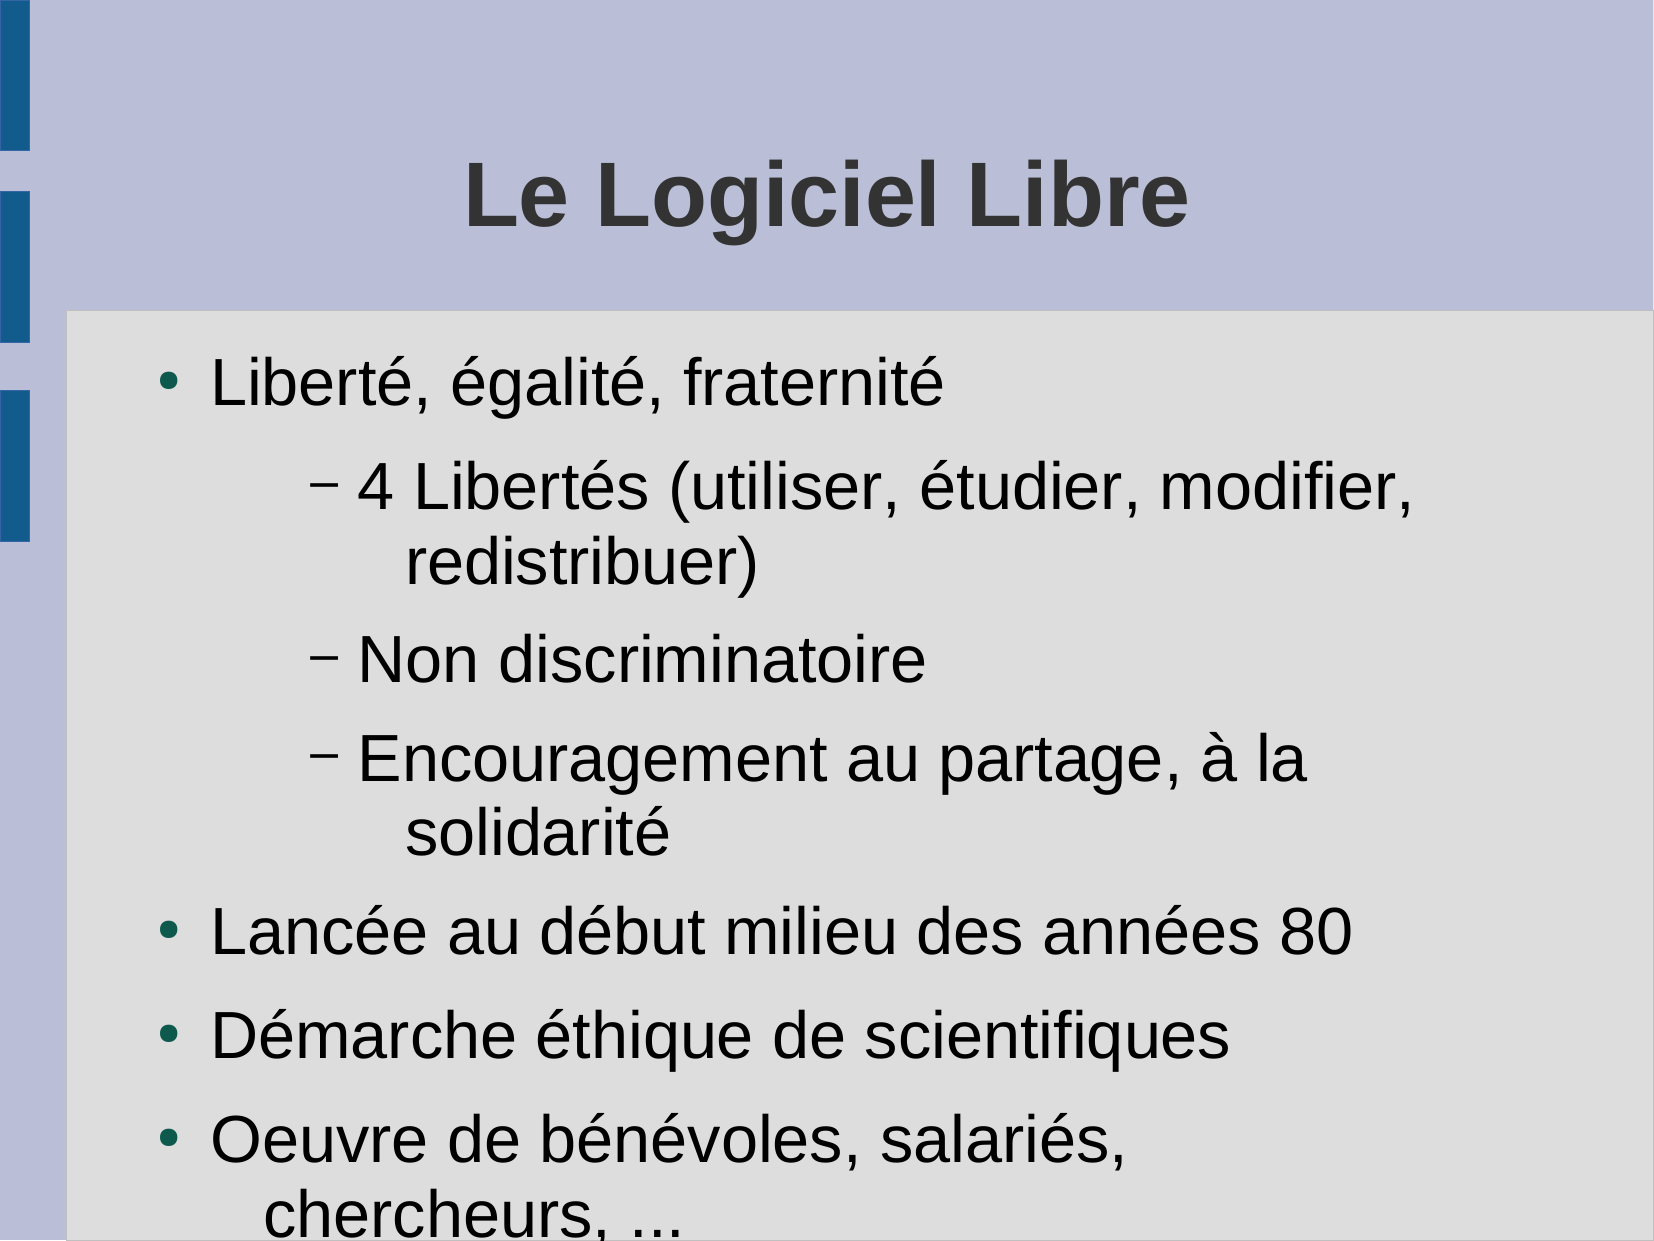

# Le Logiciel Libre
Liberté, égalité, fraternité
4 Libertés (utiliser, étudier, modifier, redistribuer)
Non discriminatoire
Encouragement au partage, à la solidarité
Lancée au début milieu des années 80
Démarche éthique de scientifiques
Oeuvre de bénévoles, salariés, chercheurs, ...
Phénomène de société, phénomène économique